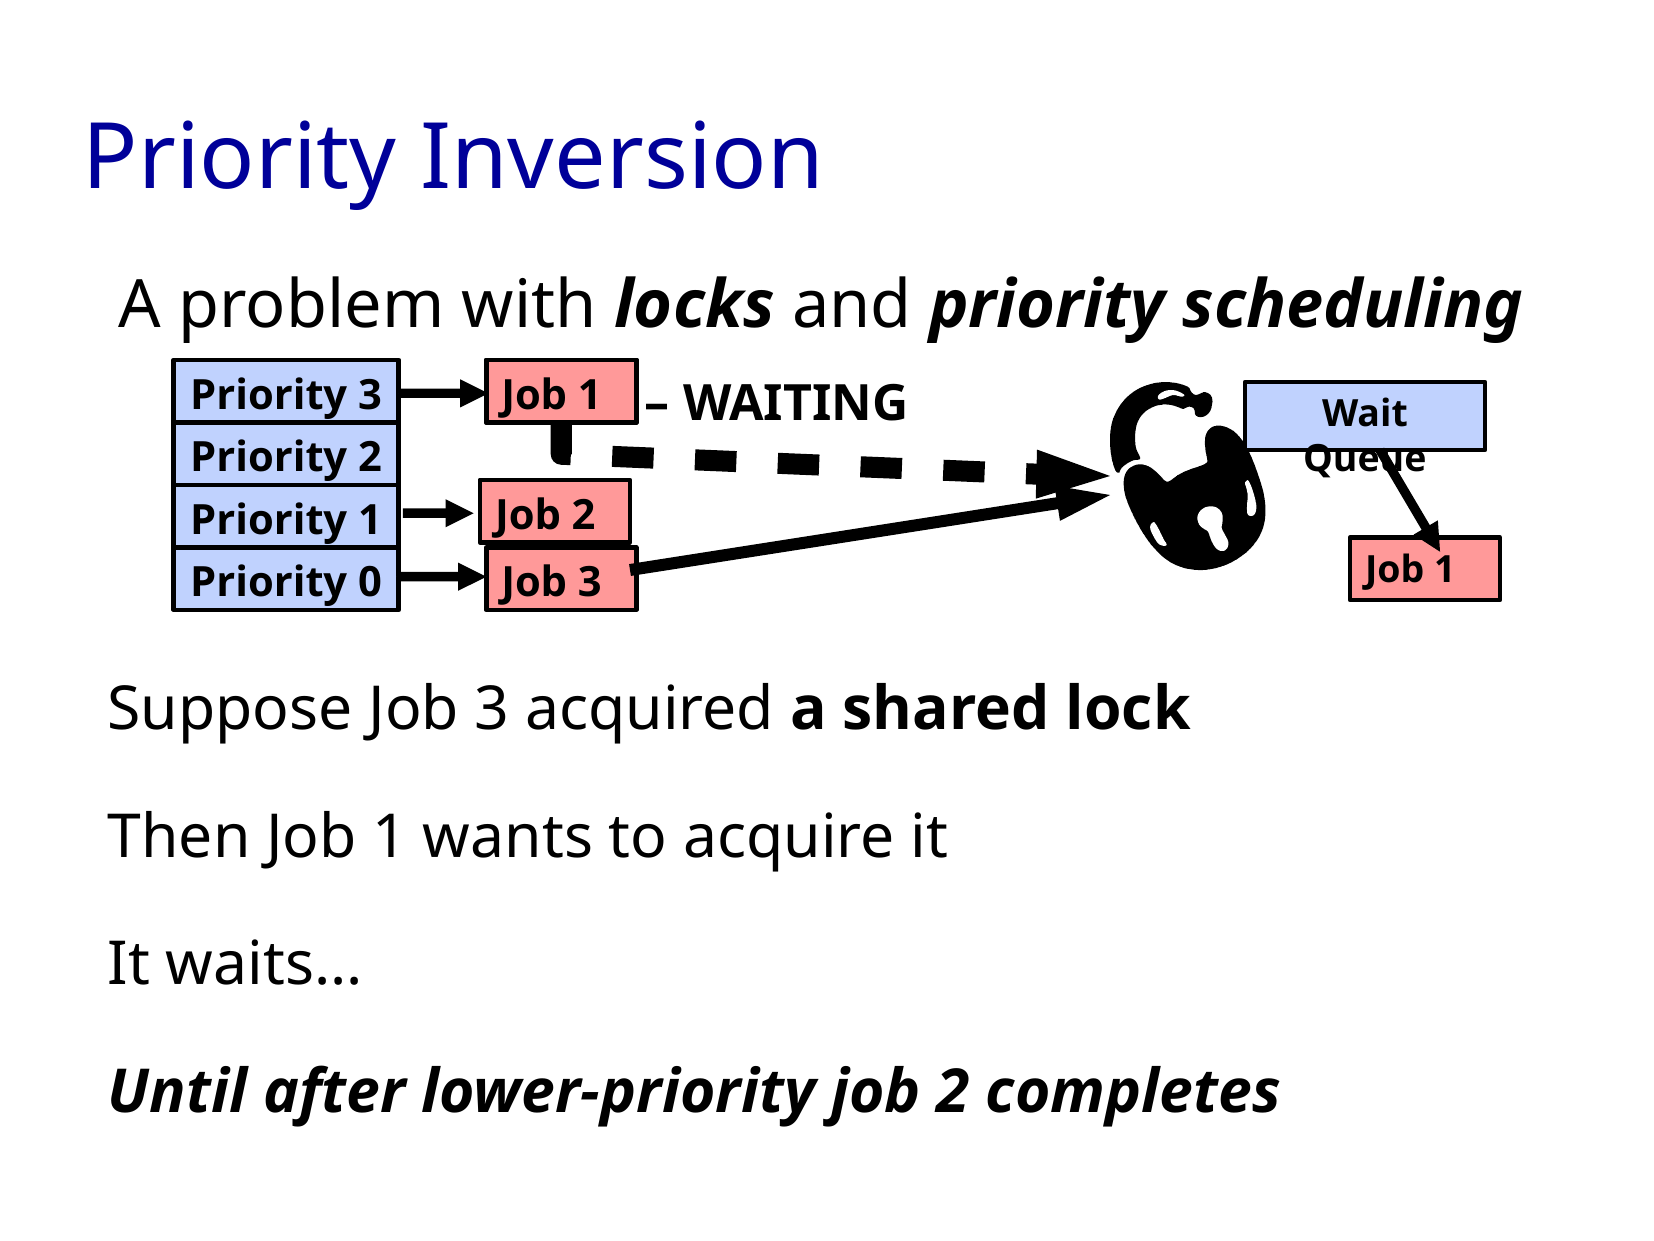

# Priority Inversion
A problem with locks and priority scheduling
Priority 3
Job 1
Job 1
 – WAITING
Wait Queue
Priority 2
Job 2
Priority 1
Job 1
Priority 0
Job 3
Suppose Job 3 acquired a shared lock
Then Job 1 wants to acquire it
It waits...
Until after lower-priority job 2 completes